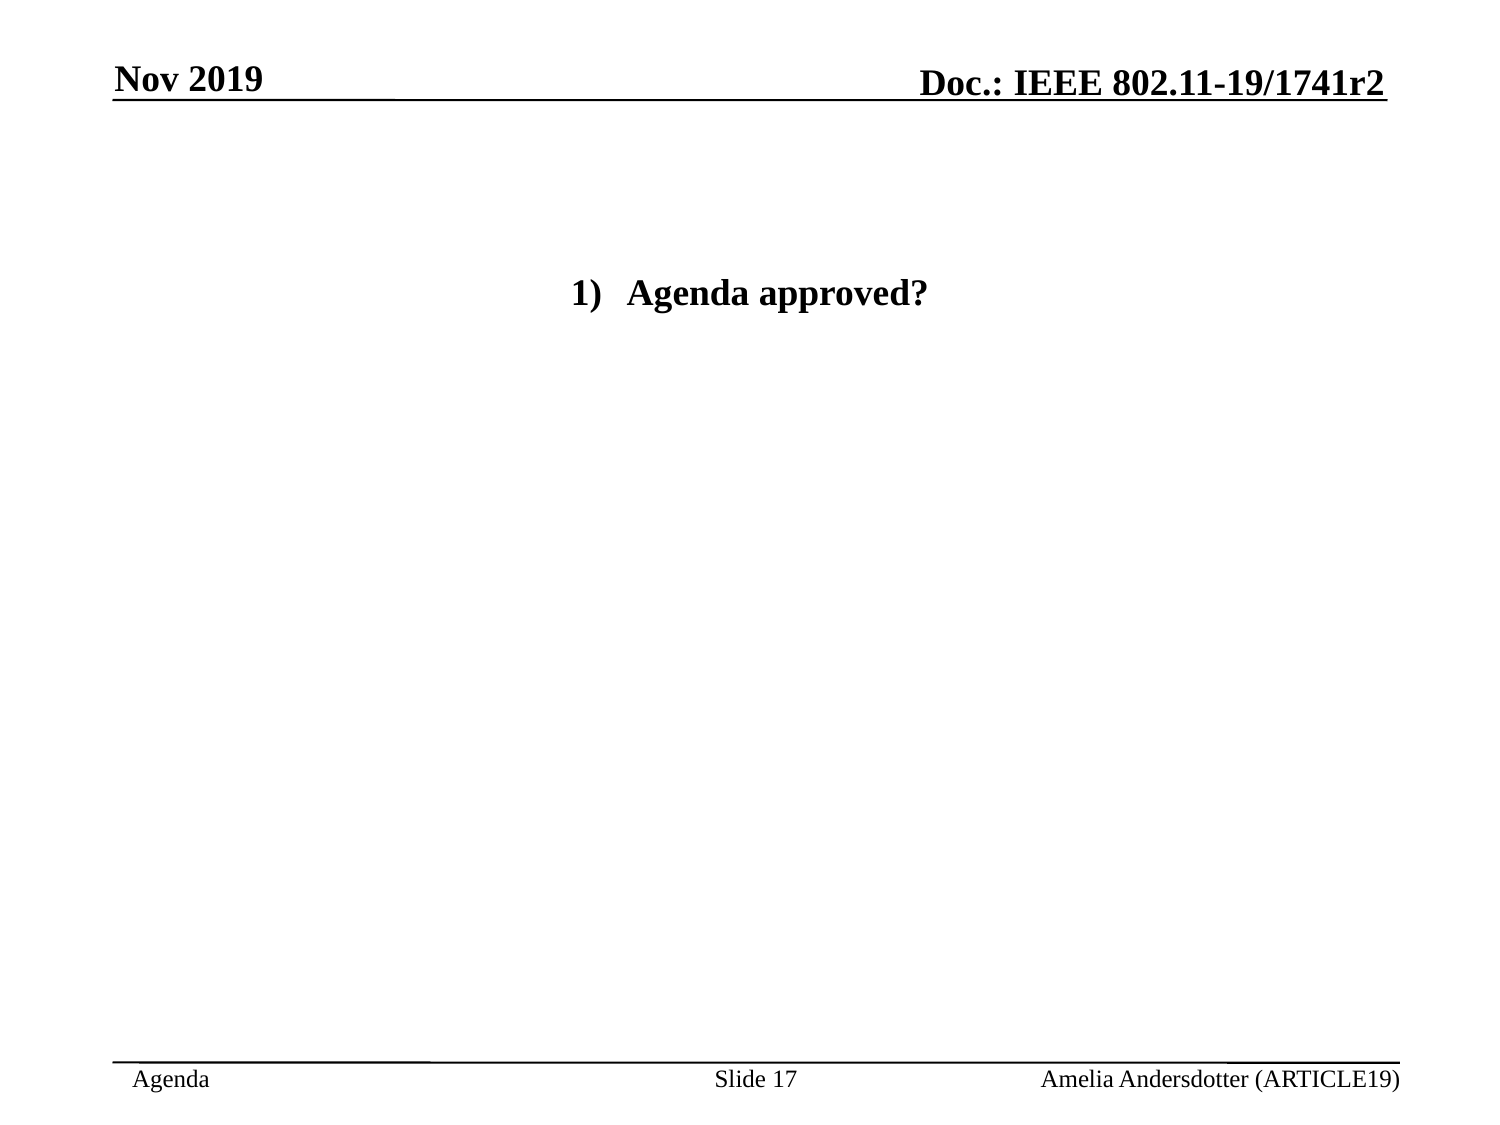

Nov 2019
Agenda approved?
Slide
Amelia Andersdotter (ARTICLE19)